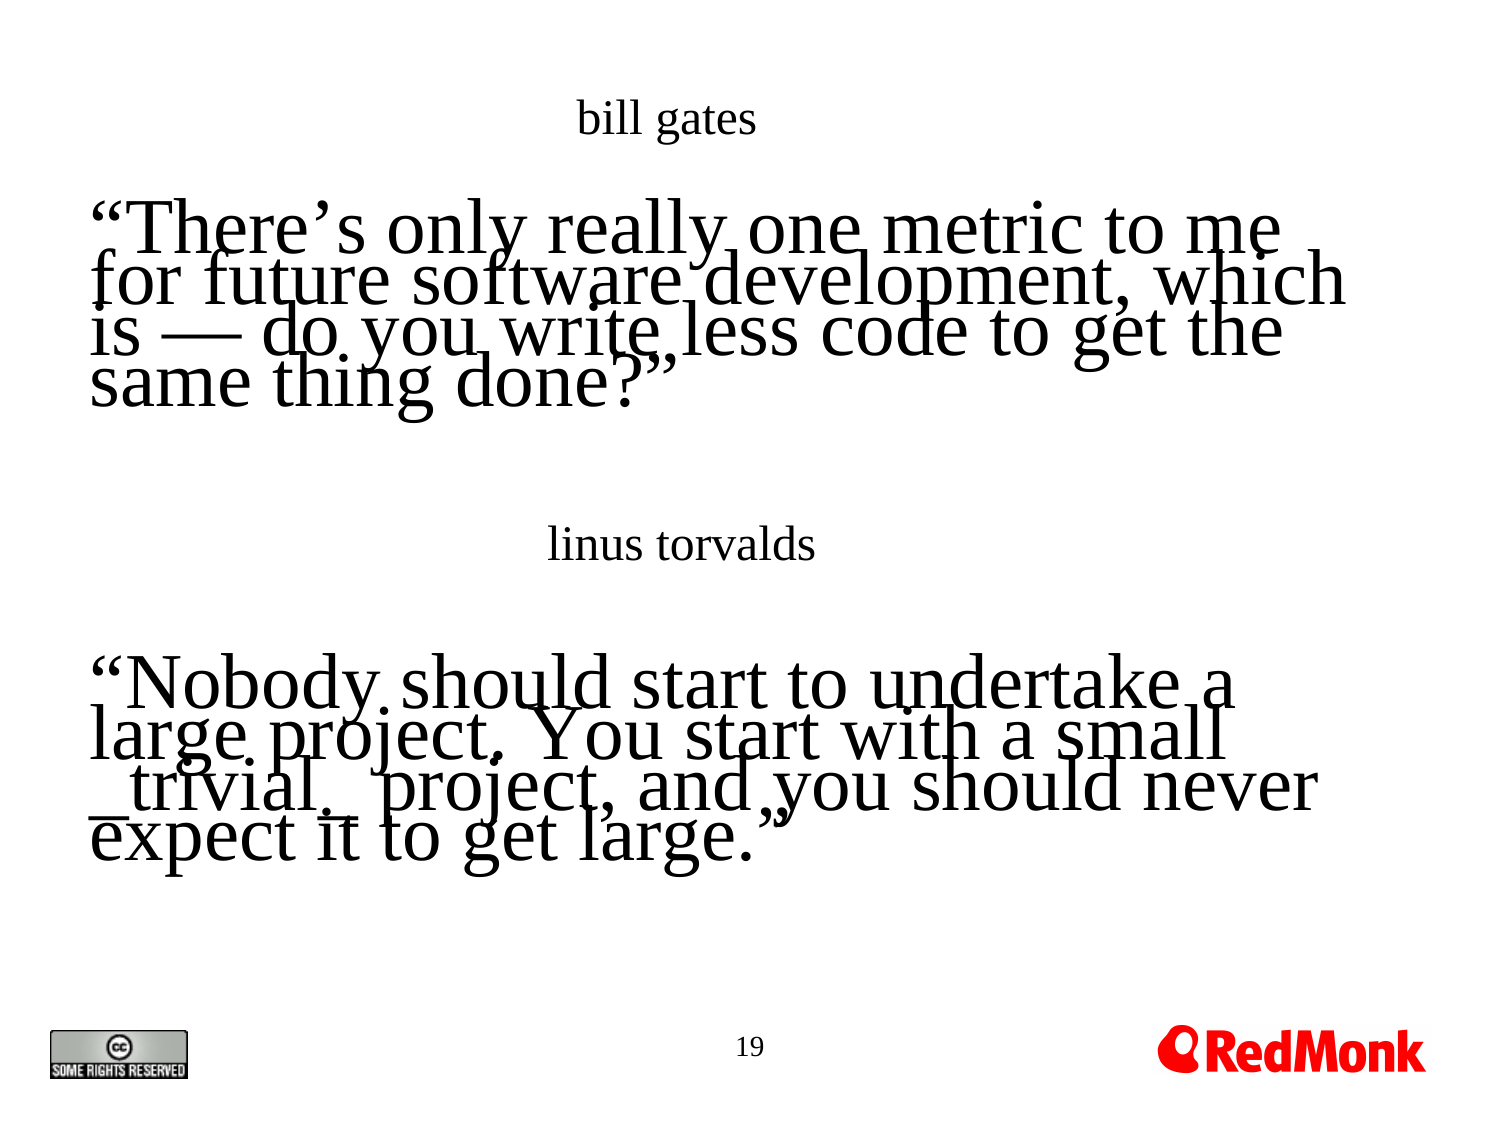

bill gates
“There’s only really one metric to me for future software development, which is — do you write less code to get the same thing done?”
linus torvalds
“Nobody should start to undertake a large project. You start with a small _trivial_ project, and you should never expect it to get large.”